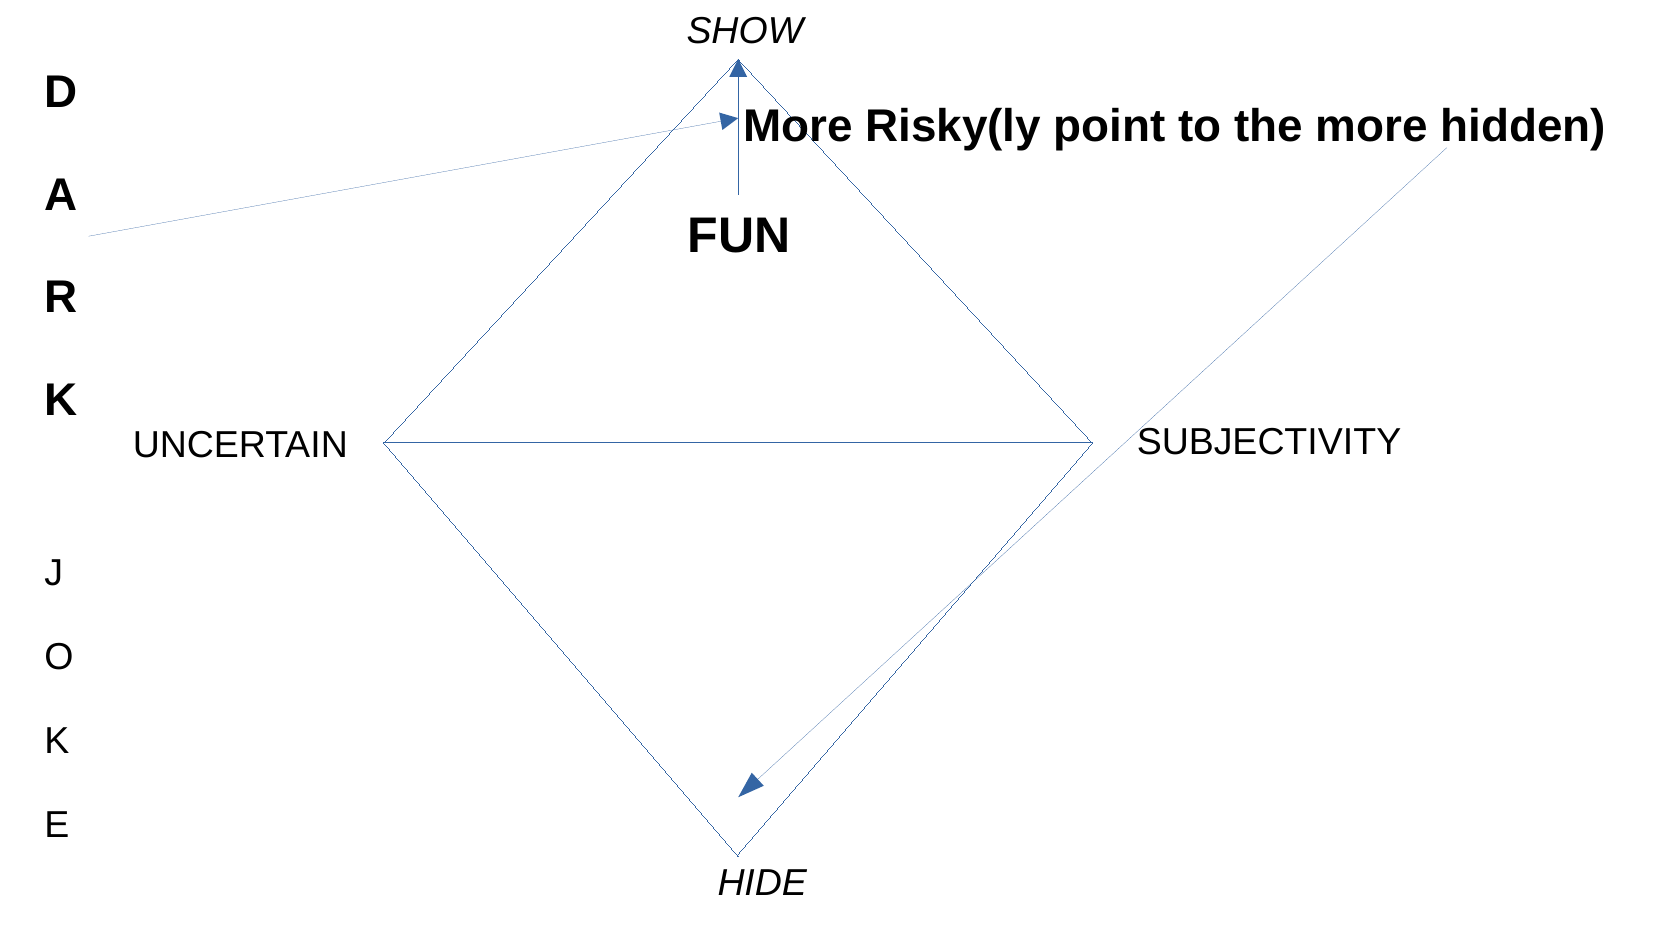

SHOW
D
A R K
 J O K E
 More Risky(ly point to the more hidden)
FUN
SUBJECTIVITY
UNCERTAIN
HIDE